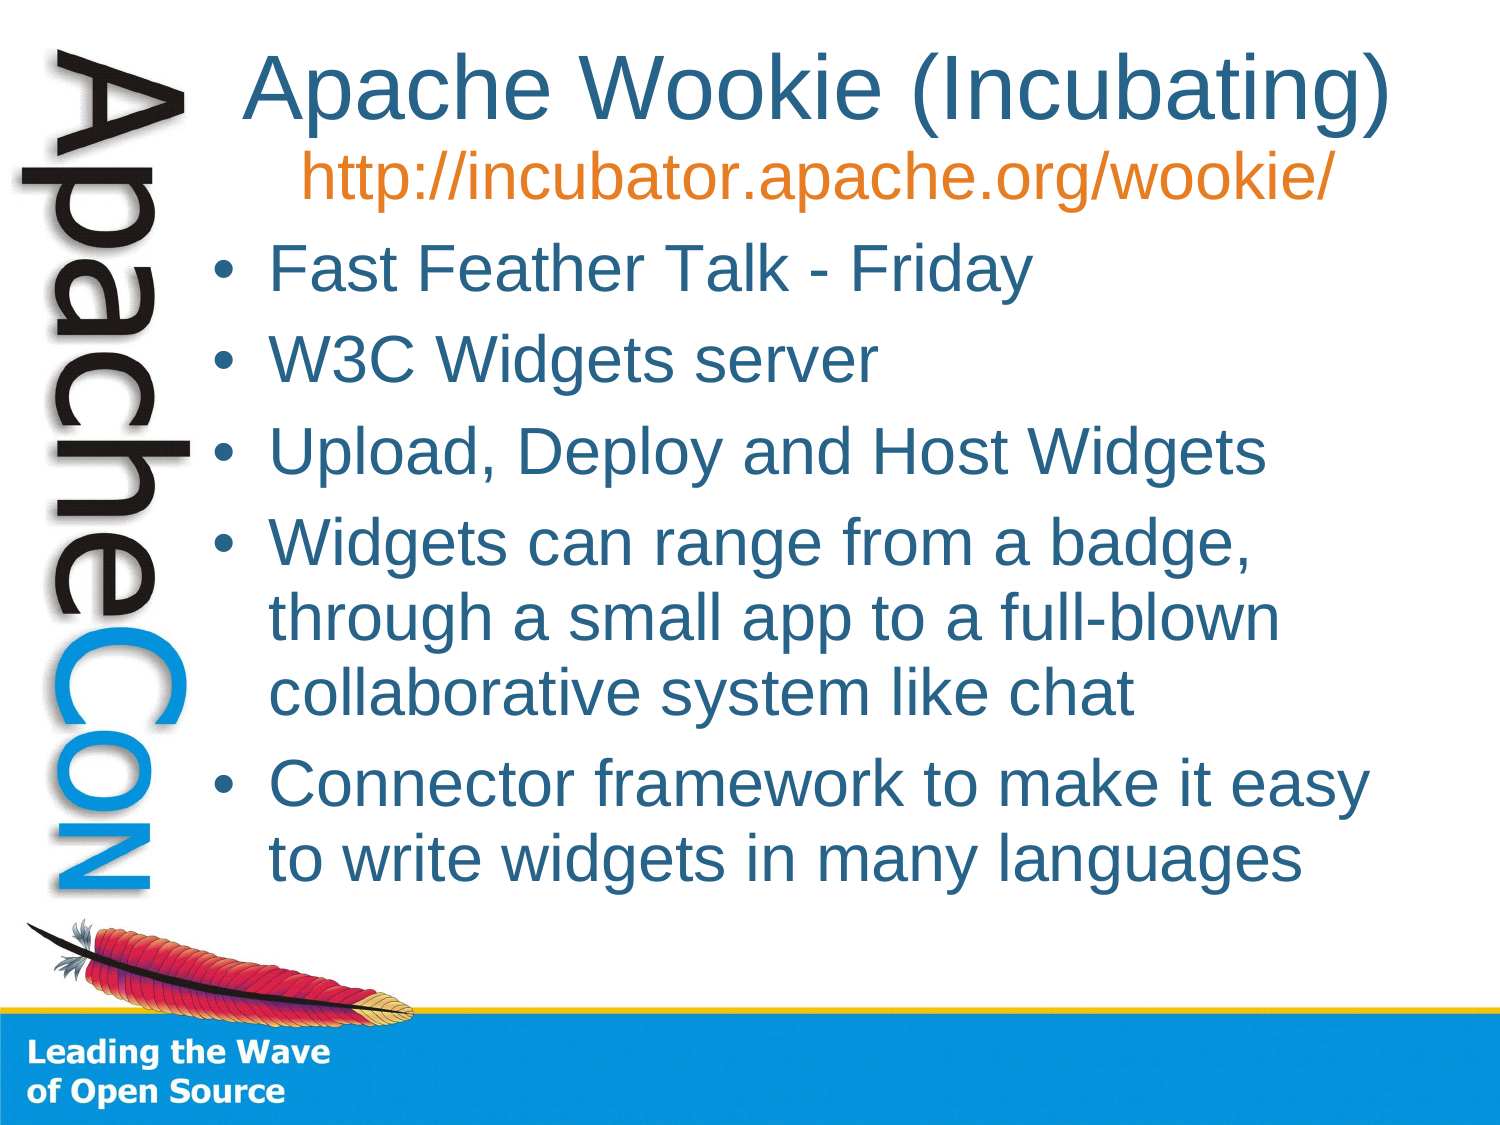

# Apache Wookie (Incubating) http://incubator.apache.org/wookie/
Fast Feather Talk - Friday
W3C Widgets server
Upload, Deploy and Host Widgets
Widgets can range from a badge, through a small app to a full-blown collaborative system like chat
Connector framework to make it easy to write widgets in many languages